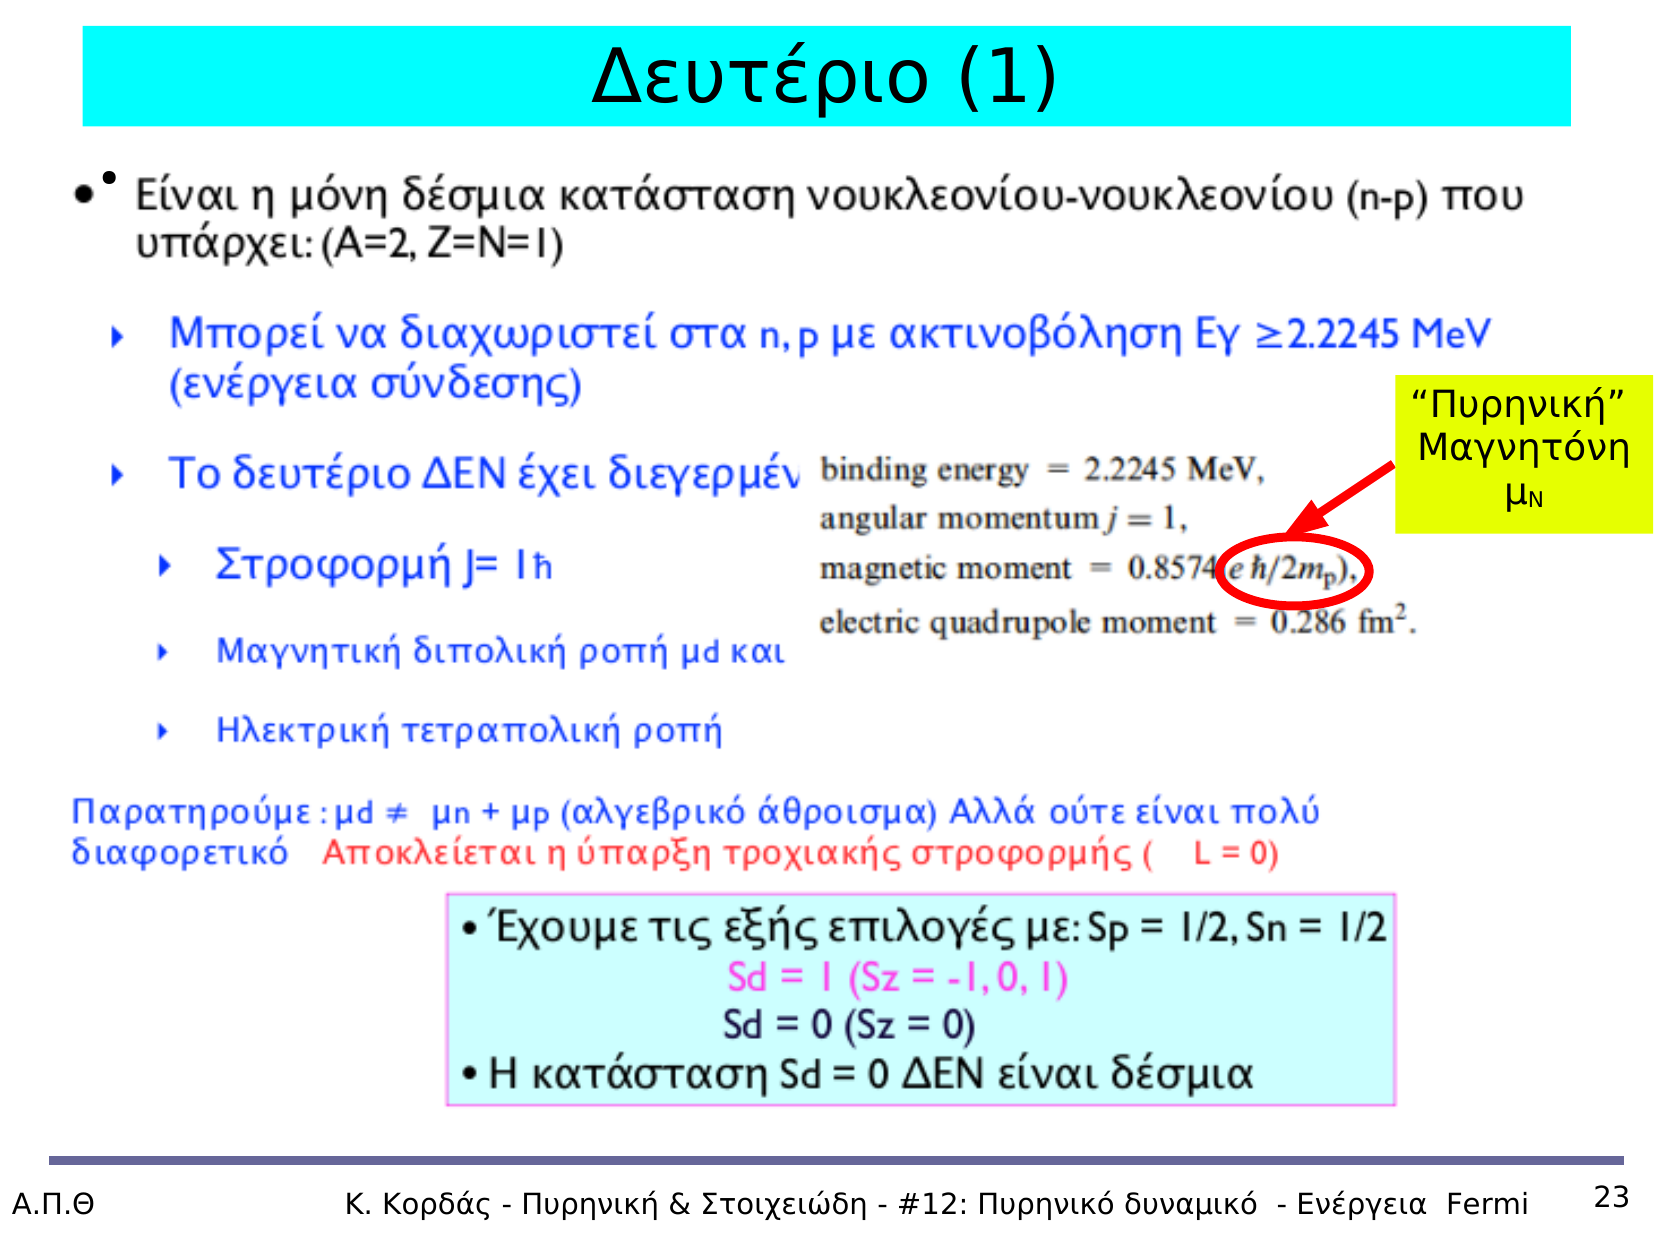

# Δευτέριο (1)
“Πυρηνική”
Μαγνητόνη
μΝ
23
Α.Π.Θ
Κ. Κορδάς - Πυρηνική & Στοιχειώδη - #12: Πυρηνικό δυναμικό - Ενέργεια Fermi